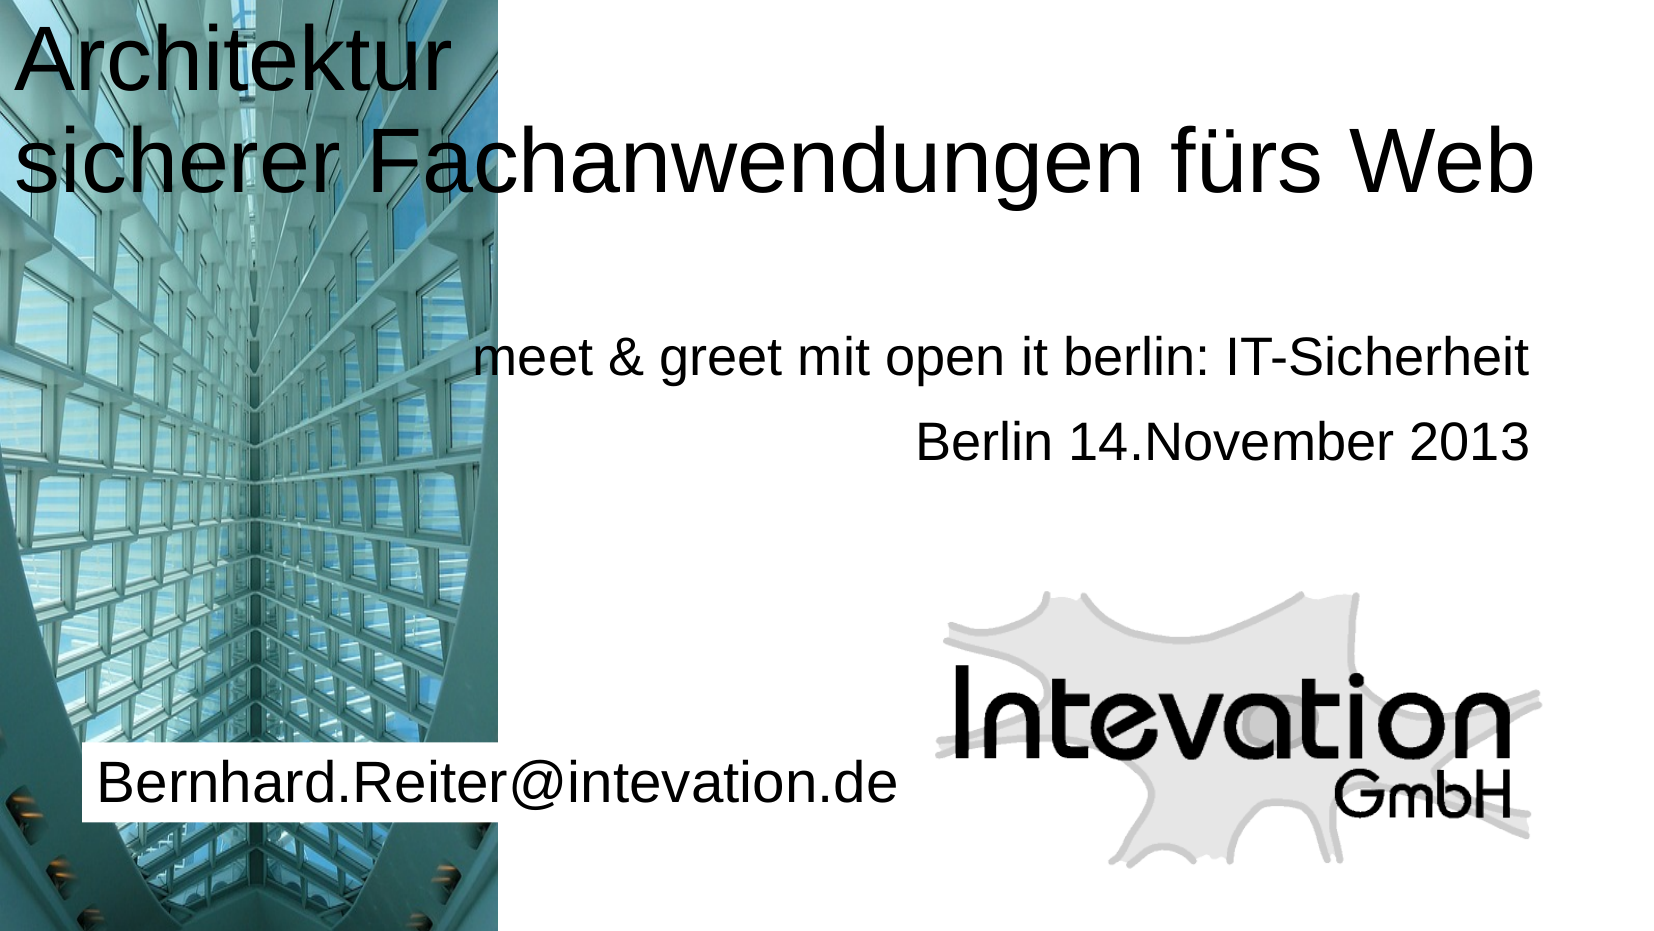

Architektur
sicherer Fachanwendungen fürs Web
meet & greet mit open it berlin: IT-Sicherheit
Berlin 14.November 2013
Bernhard.Reiter@intevation.de